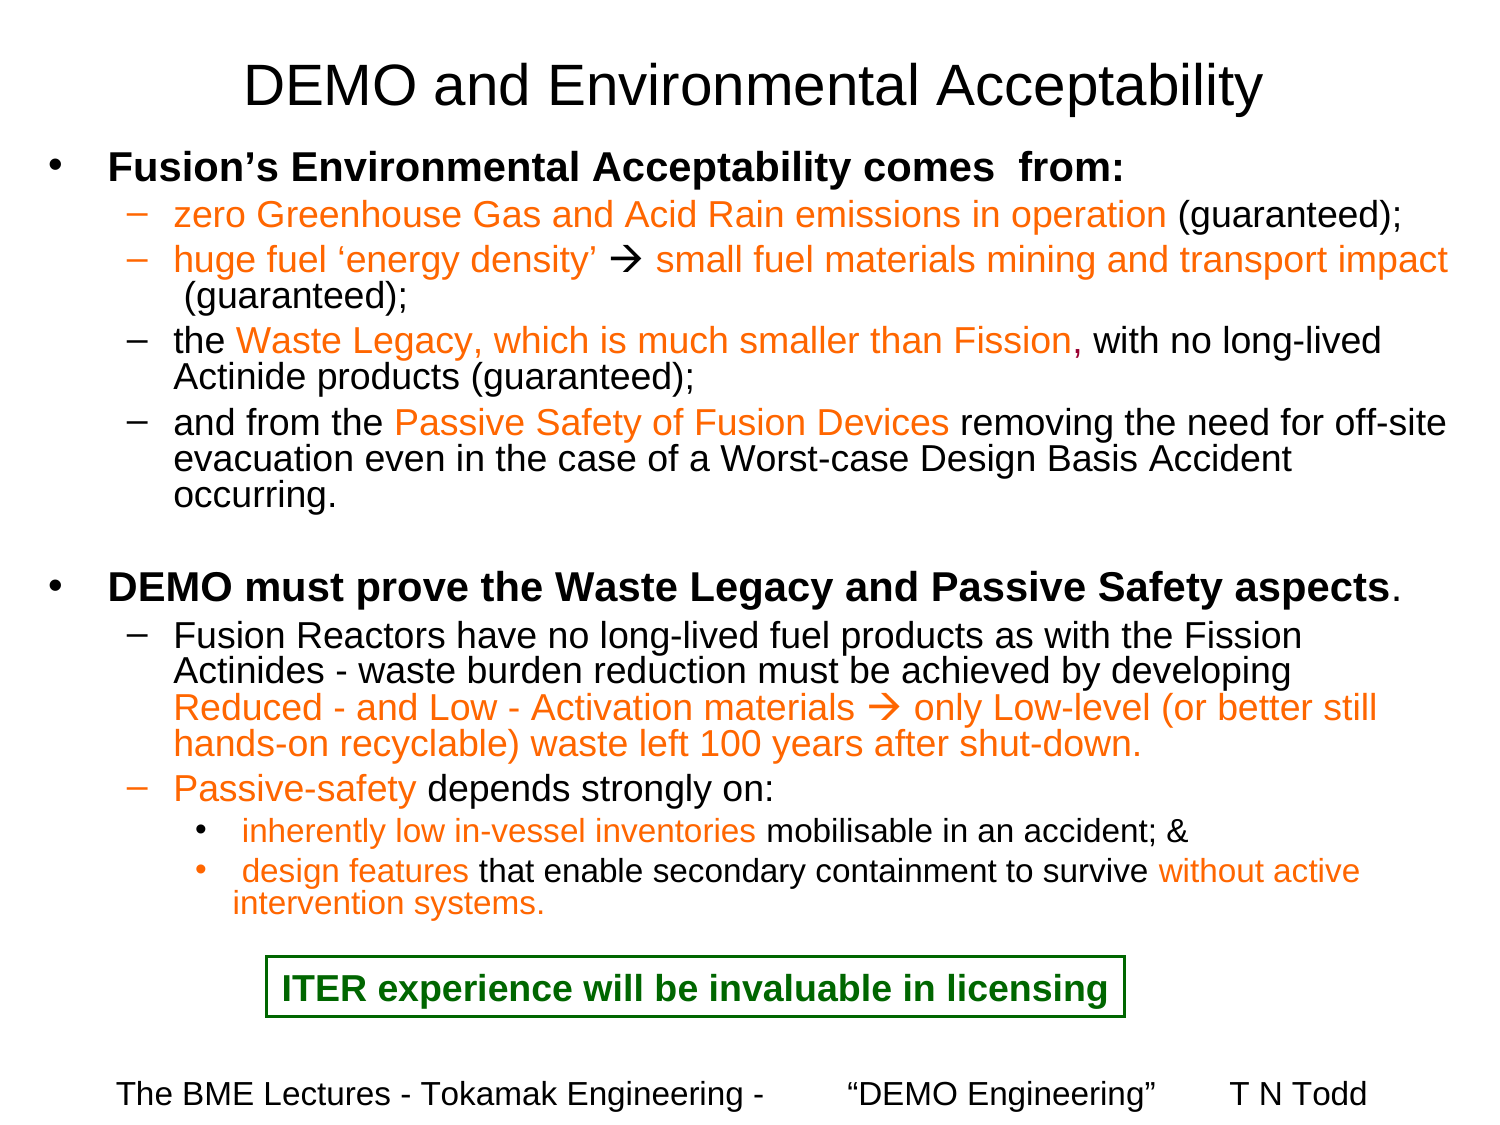

DEMO and Environmental Acceptability
Fusion’s Environmental Acceptability comes from:
zero Greenhouse Gas and Acid Rain emissions in operation (guaranteed);
huge fuel ‘energy density’  small fuel materials mining and transport impact (guaranteed);
the Waste Legacy, which is much smaller than Fission, with no long-lived Actinide products (guaranteed);
and from the Passive Safety of Fusion Devices removing the need for off-site evacuation even in the case of a Worst-case Design Basis Accident occurring.
DEMO must prove the Waste Legacy and Passive Safety aspects.
Fusion Reactors have no long-lived fuel products as with the Fission Actinides - waste burden reduction must be achieved by developing Reduced - and Low - Activation materials  only Low-level (or better still hands-on recyclable) waste left 100 years after shut-down.
Passive-safety depends strongly on:
 inherently low in-vessel inventories mobilisable in an accident; &
 design features that enable secondary containment to survive without active intervention systems.
ITER experience will be invaluable in licensing